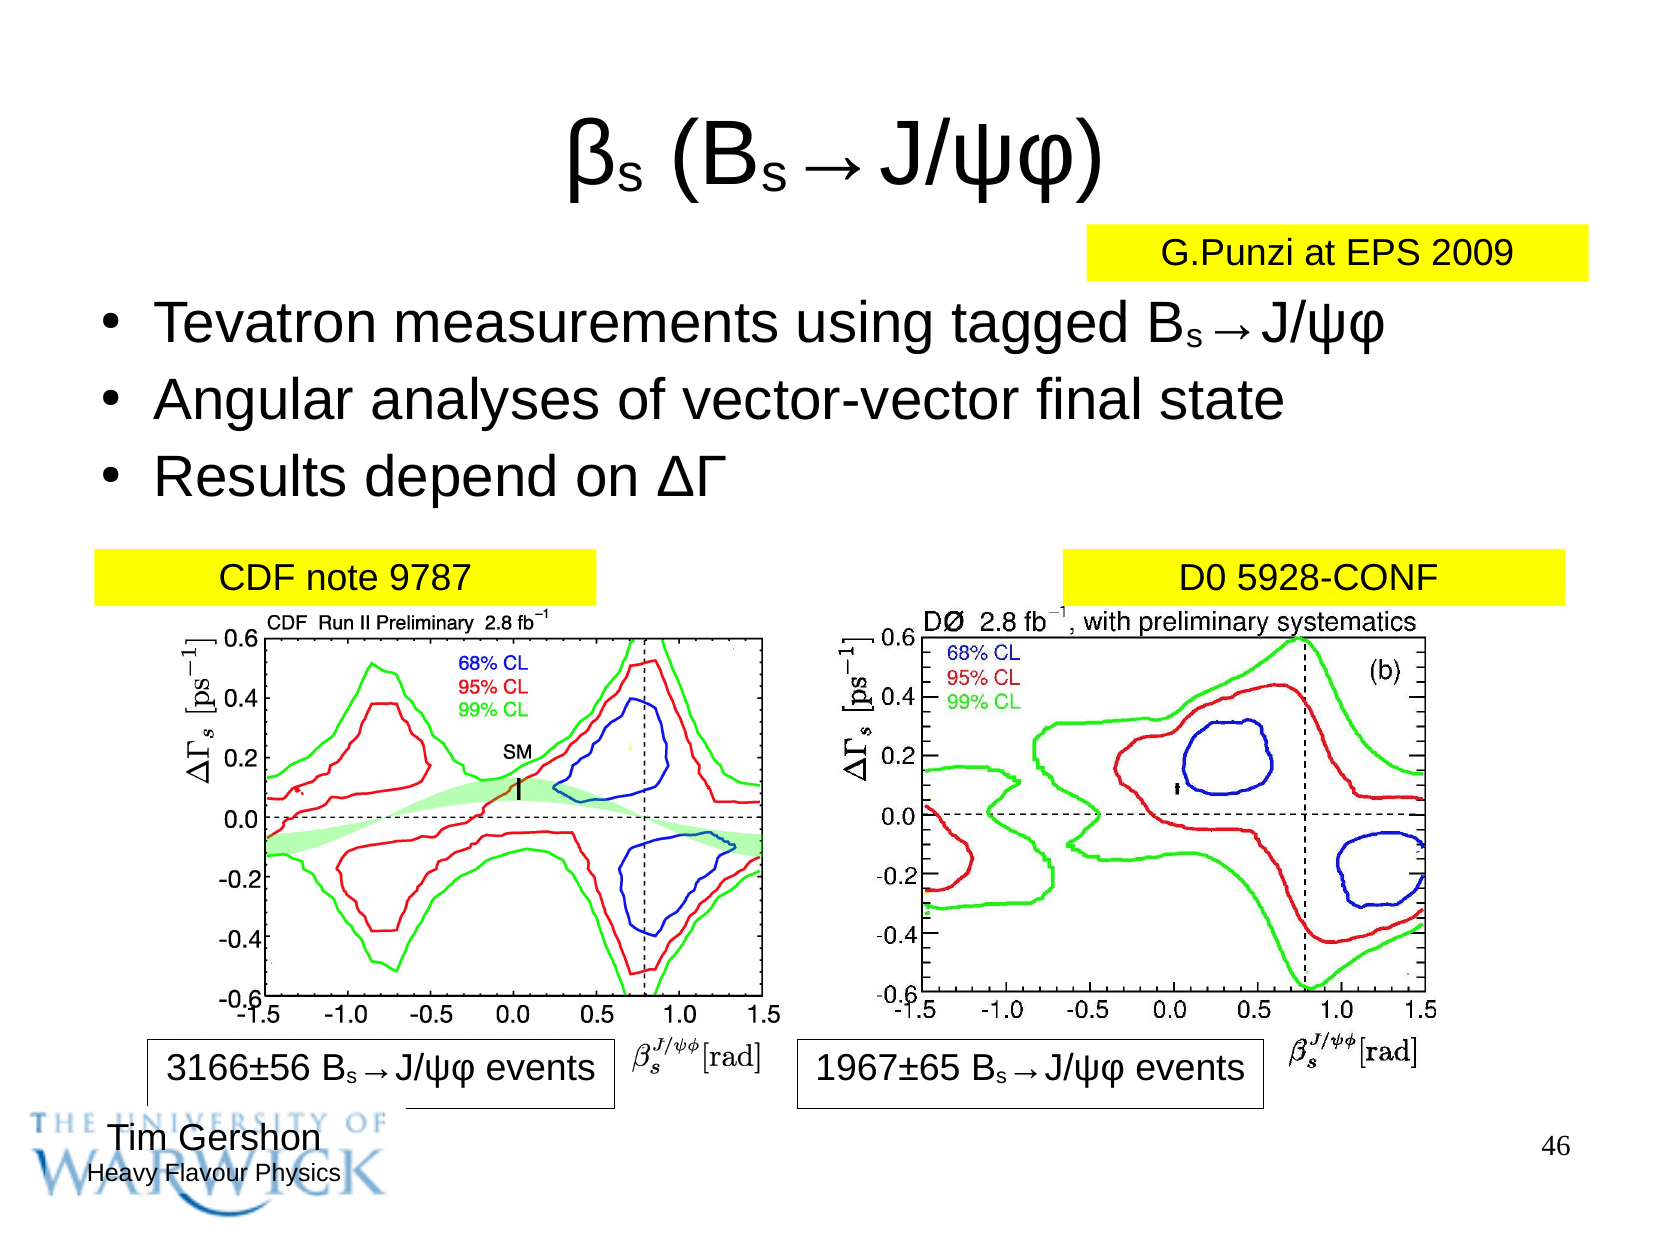

# βs (Bs→J/ψφ)
G.Punzi at EPS 2009
Tevatron measurements using tagged Bs→J/ψφ
Angular analyses of vector-vector final state
Results depend on ΔΓ
CDF note 9787
D0 5928-CONF
3166±56 Bs→J/ψφ events
1967±65 Bs→J/ψφ events
Tim Gershon
Heavy Flavour Physics
46